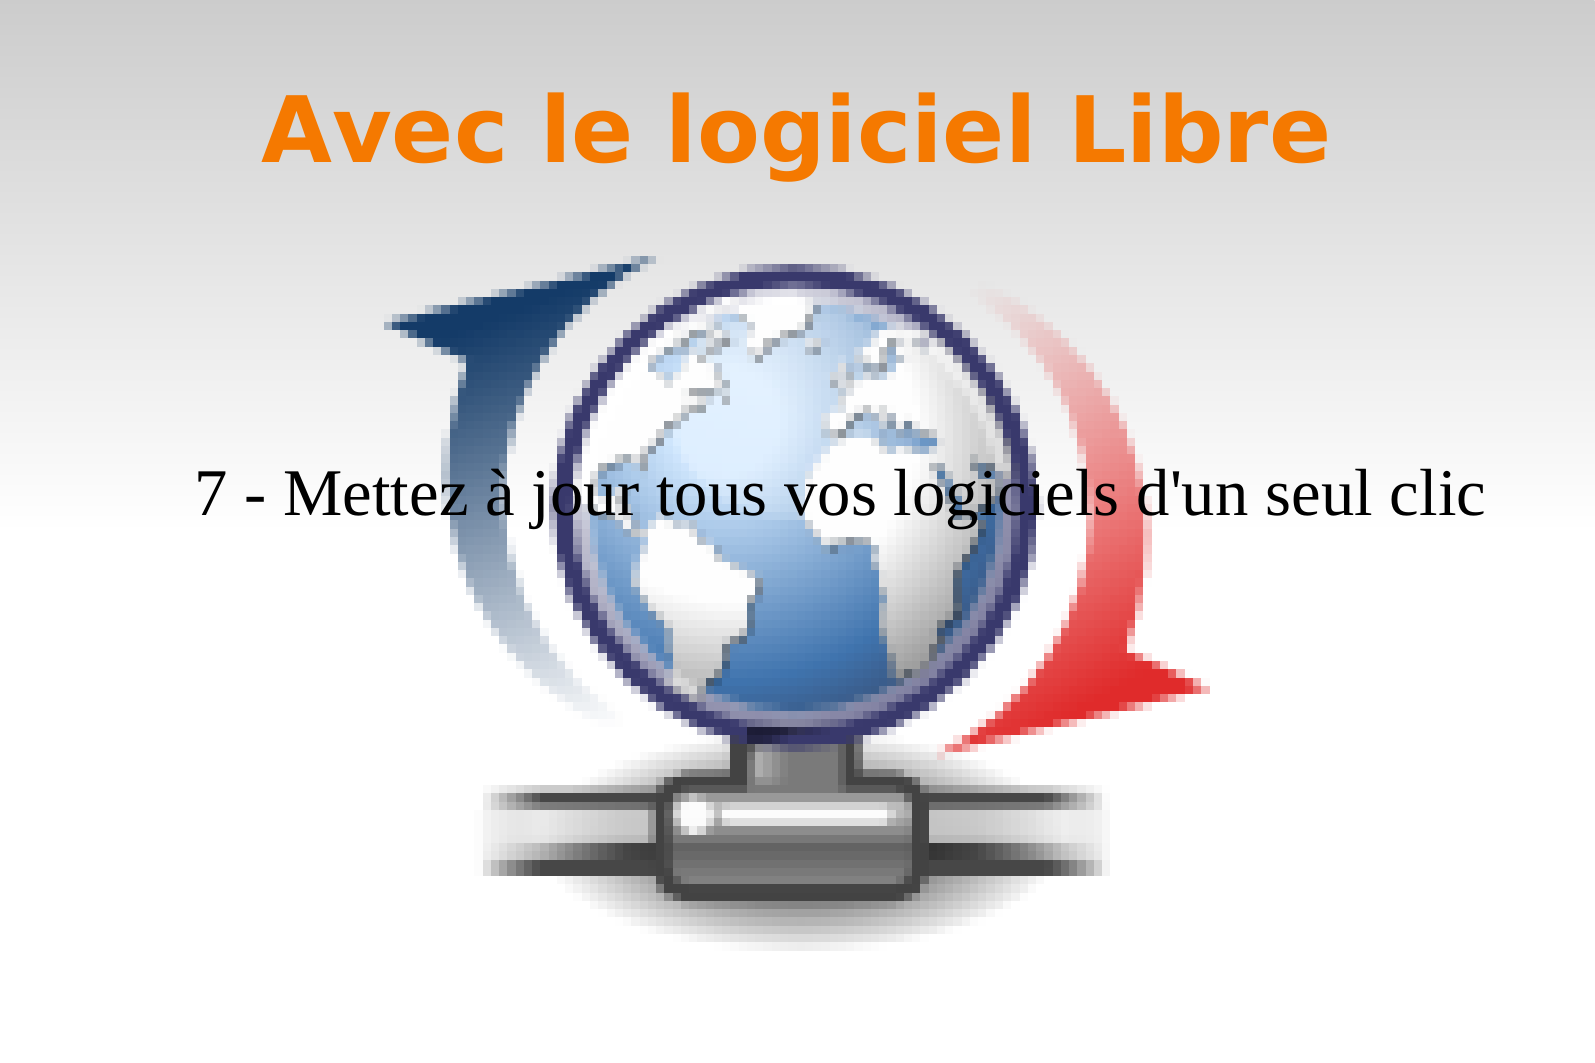

# Avec le logiciel Libre
7 - Mettez à jour tous vos logiciels d'un seul clic